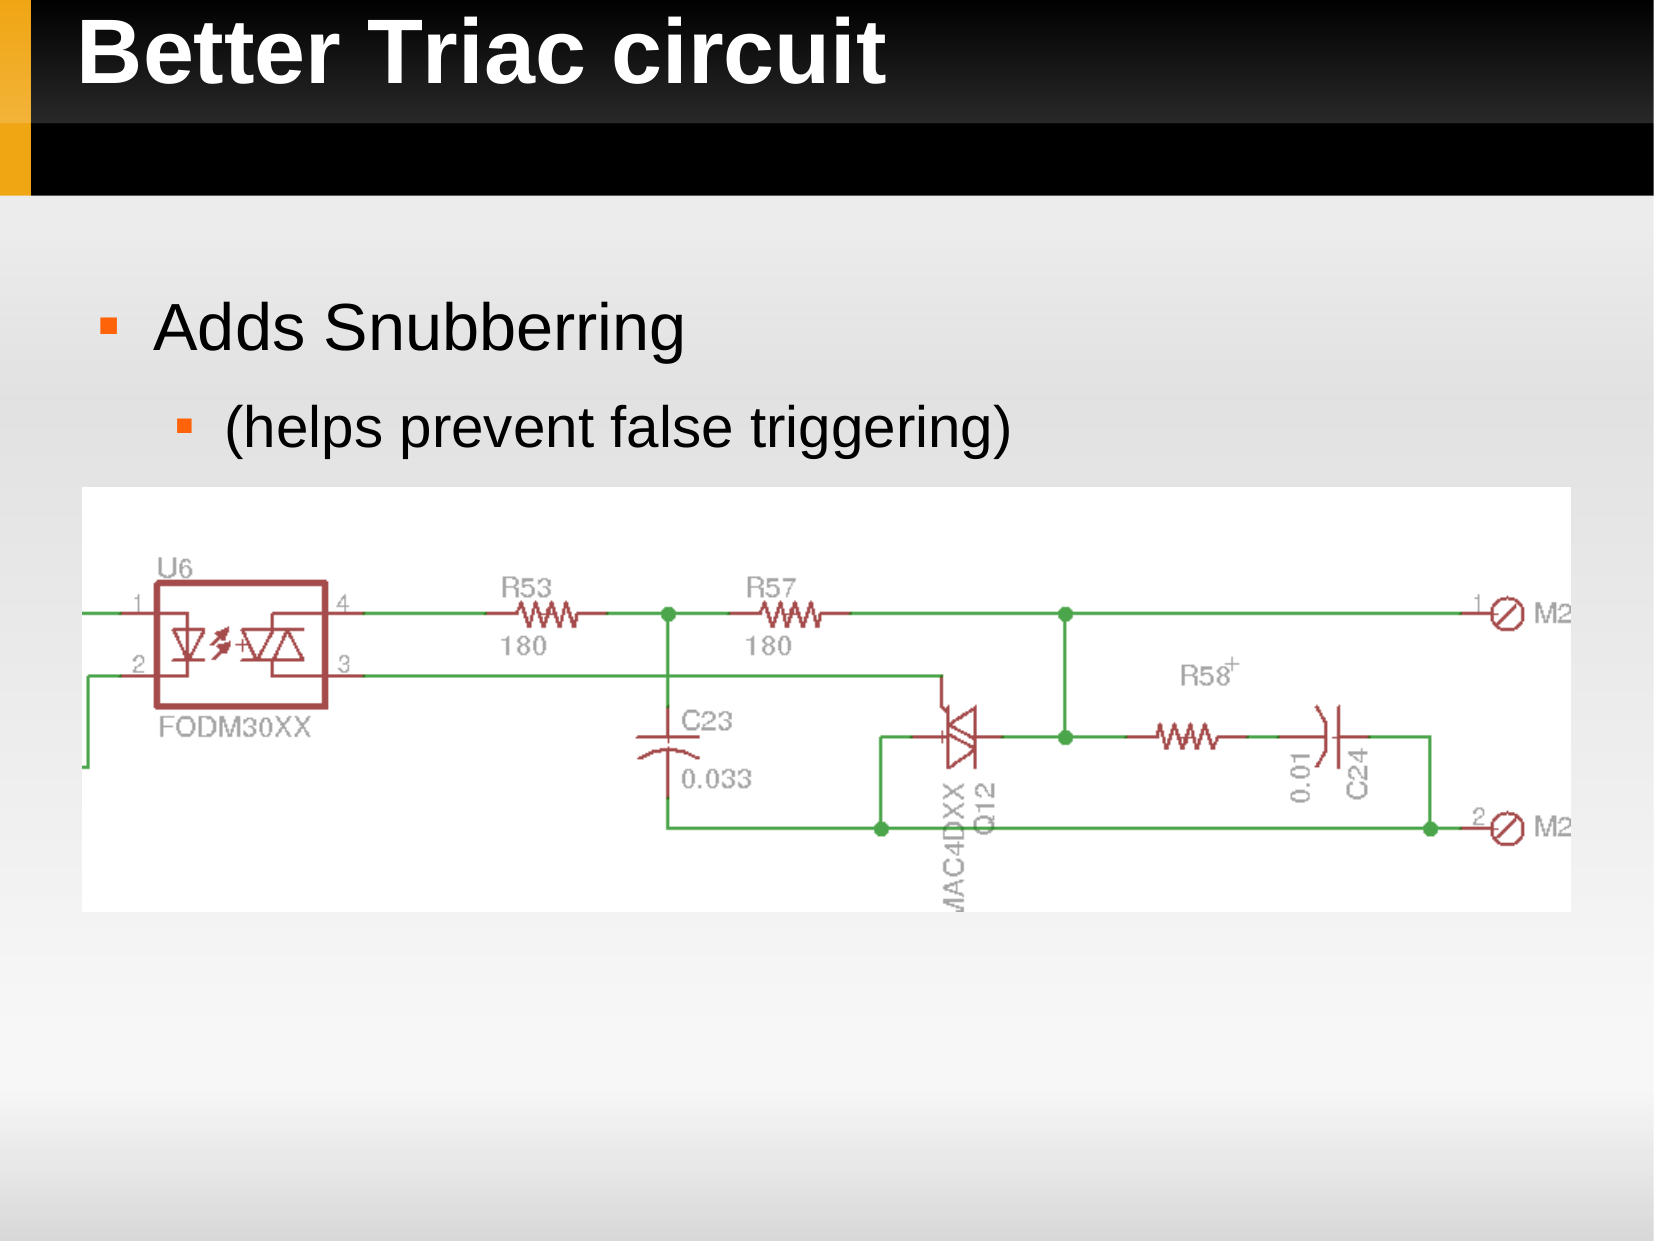

# Better Triac circuit
Adds Snubberring
(helps prevent false triggering)
More robust circuit
In-use in industry